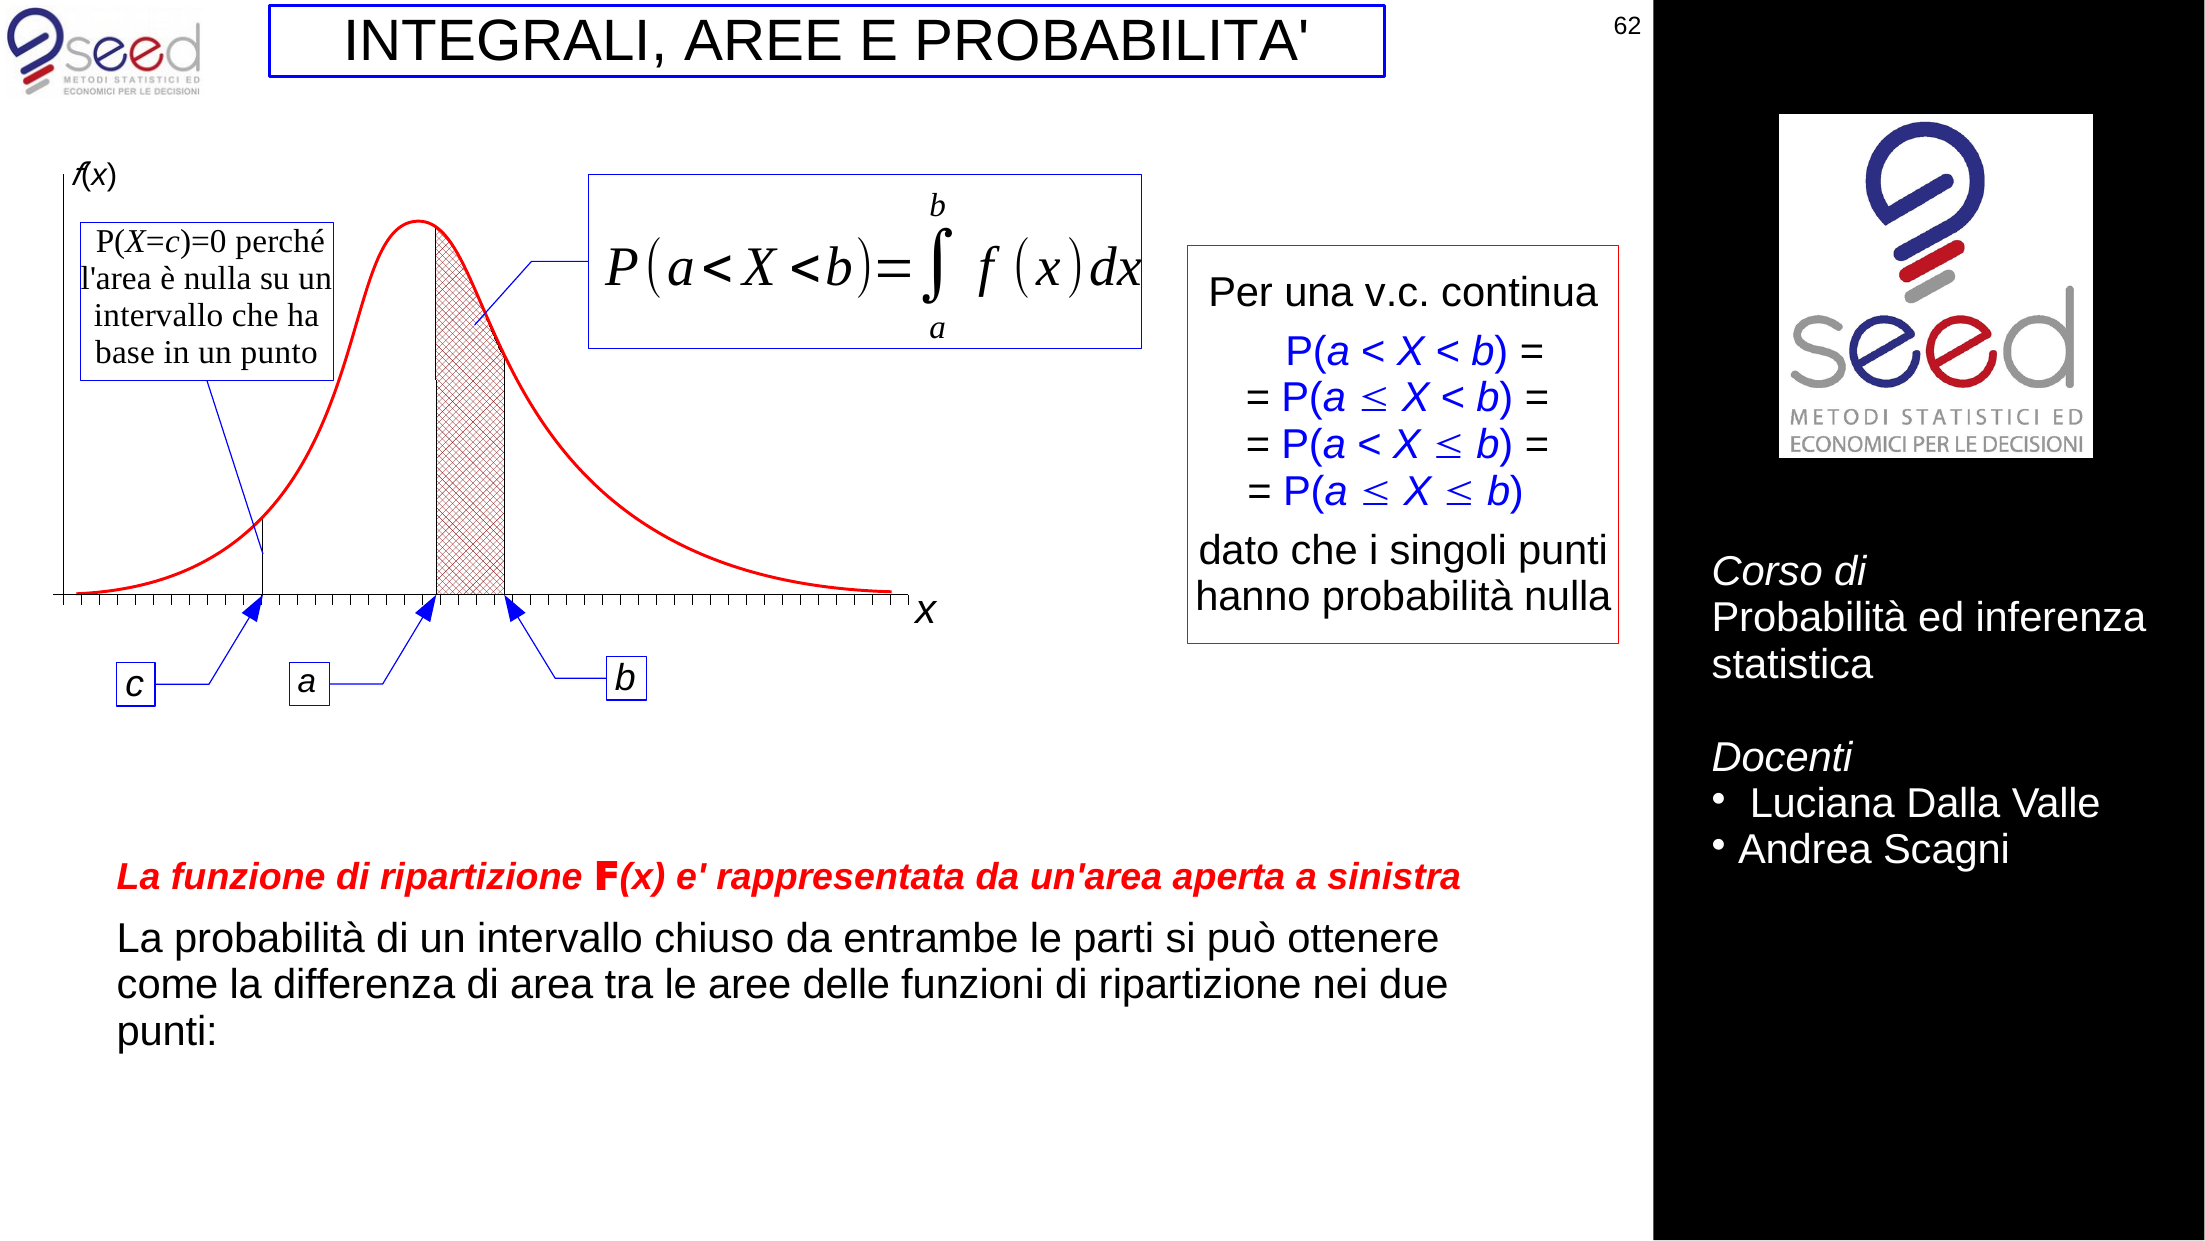

INTEGRALI, AREE E PROBABILITA'
f(x)
x
Per una v.c. continua
 P(a < X < b) =
= P(a ≤ X < b) =
= P(a < X ≤ b) =
= P(a ≤ X ≤ b)
dato che i singoli punti
hanno probabilità nulla
La funzione di ripartizione F(x) e' rappresentata da un'area aperta a sinistra
La probabilità di un intervallo chiuso da entrambe le parti si può ottenere come la differenza di area tra le aree delle funzioni di ripartizione nei due punti: